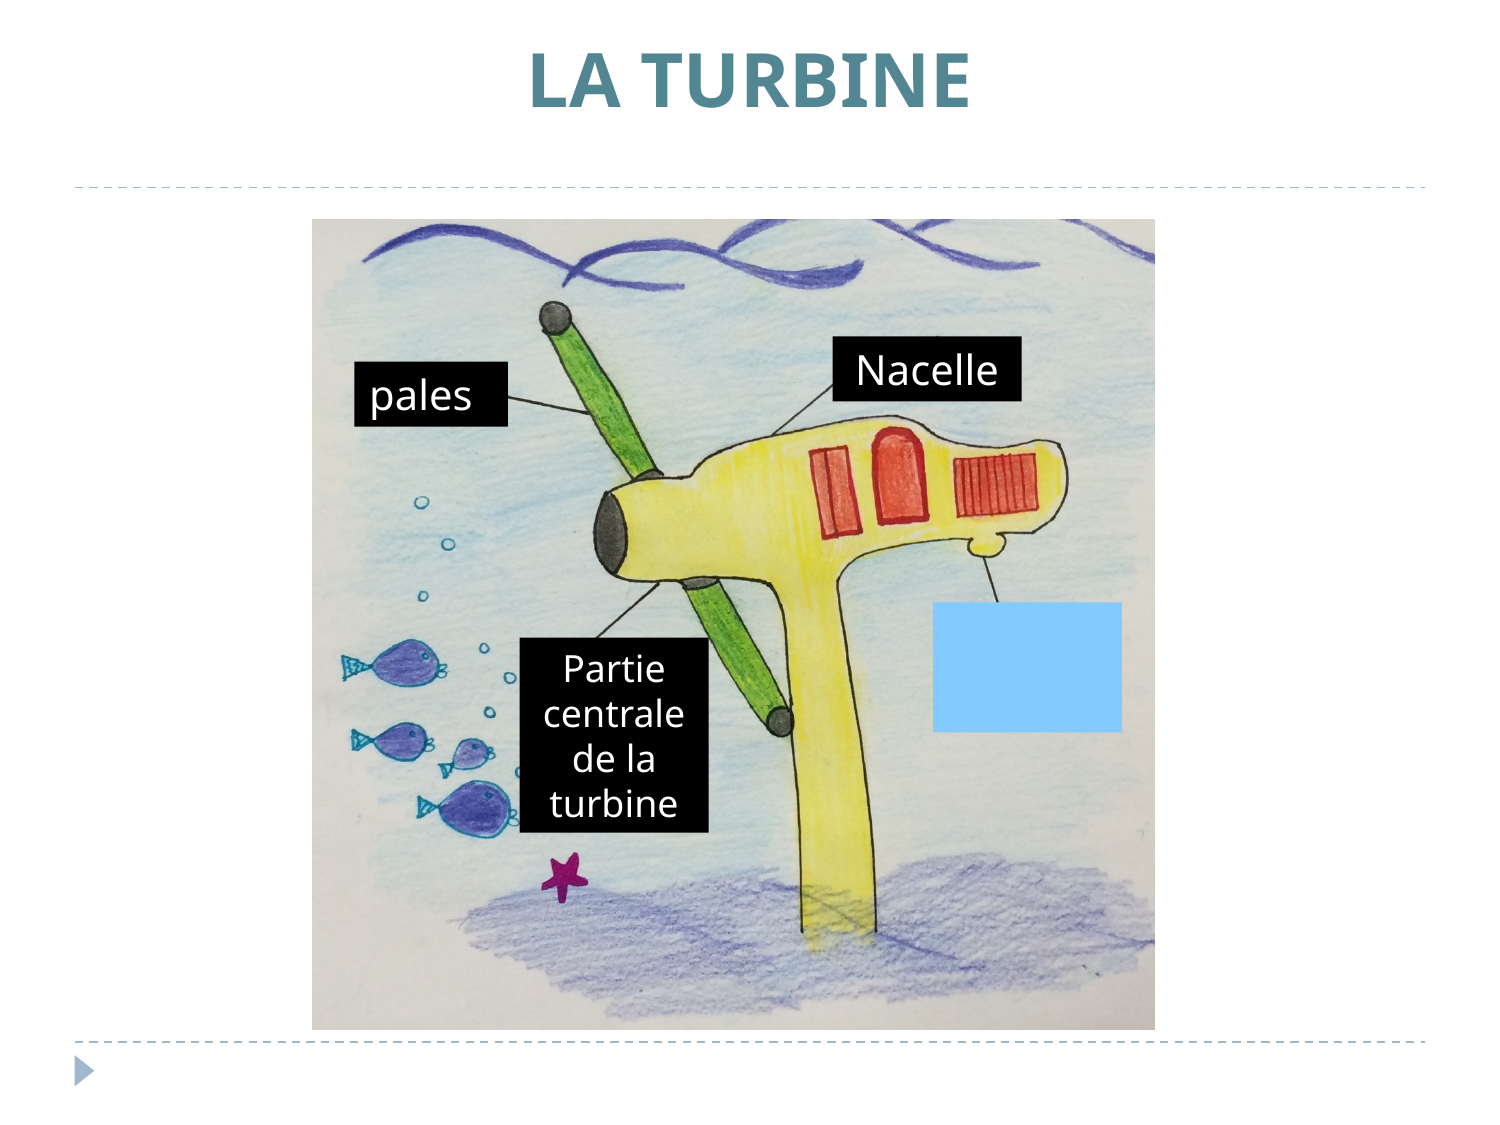

# LA TURBINE
Nacelle
pales
Partie centrale de la turbine